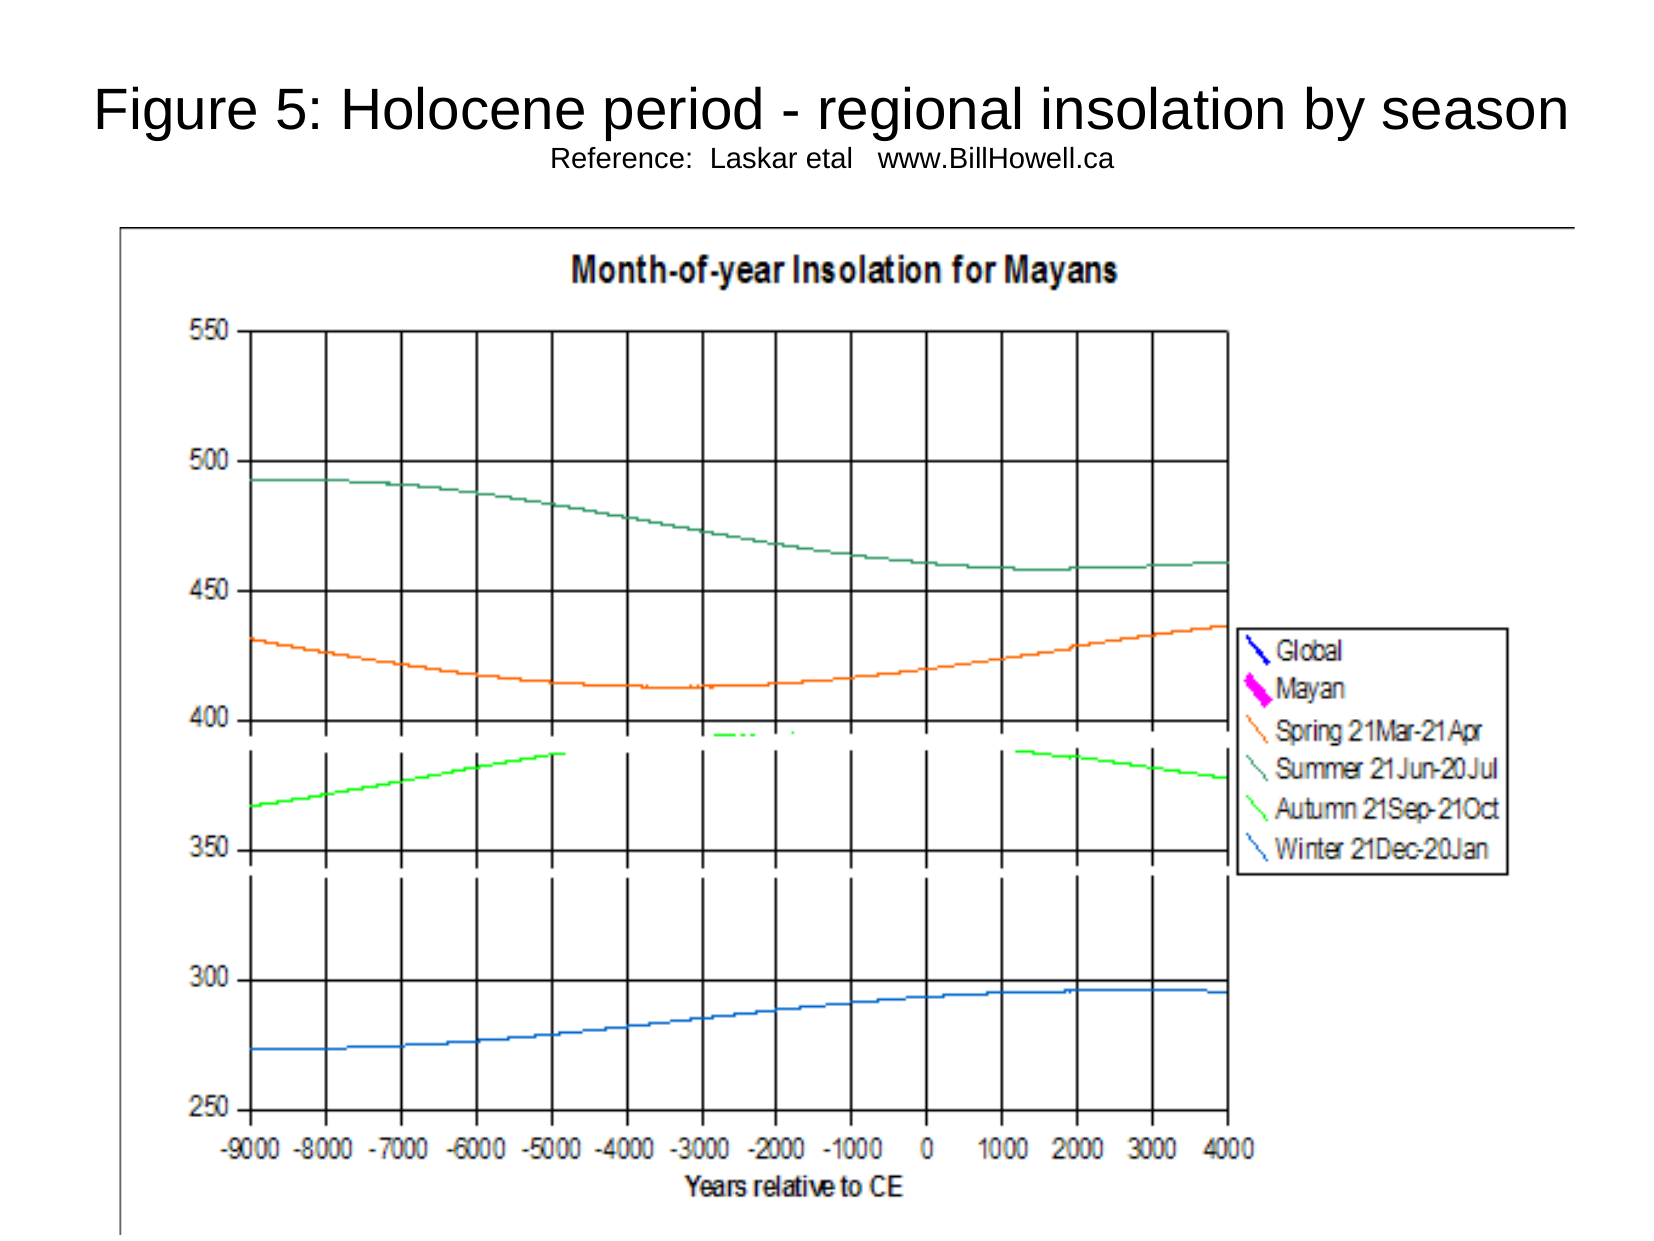

# Figure 5: Holocene period - regional insolation by season Reference: Laskar etal www.BillHowell.ca